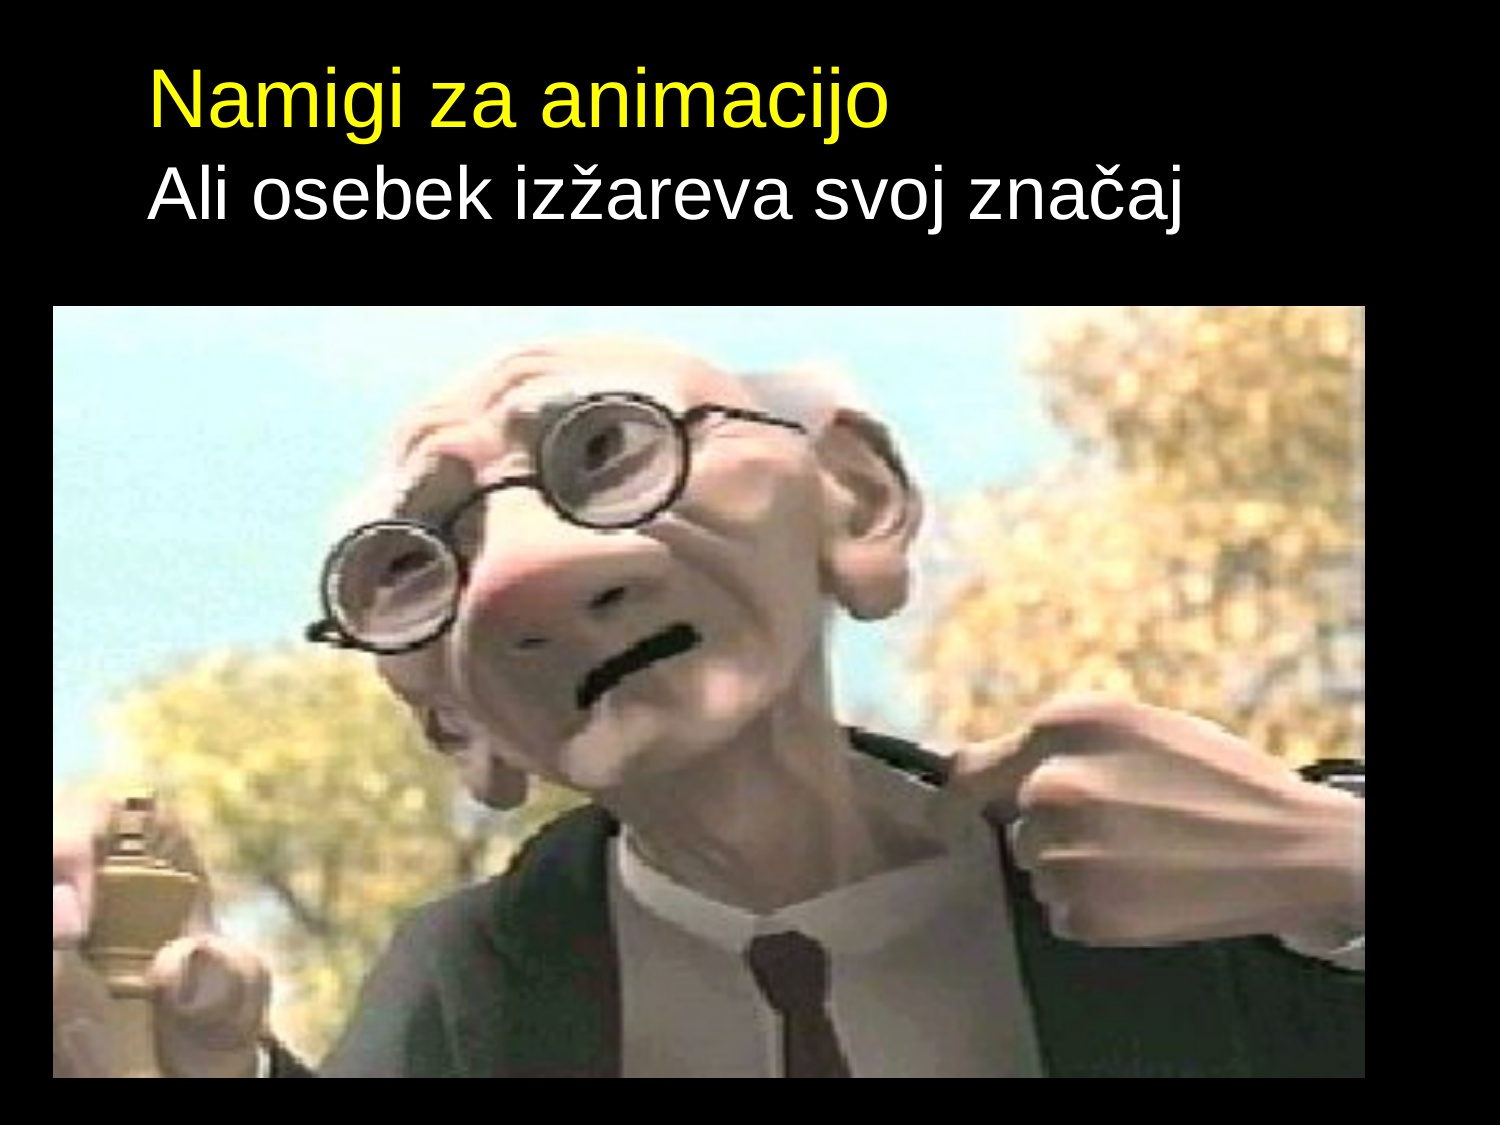

Namigi za animacijo
Ali osebek izžareva svoj značaj
# Namigi za animacijo-uvod